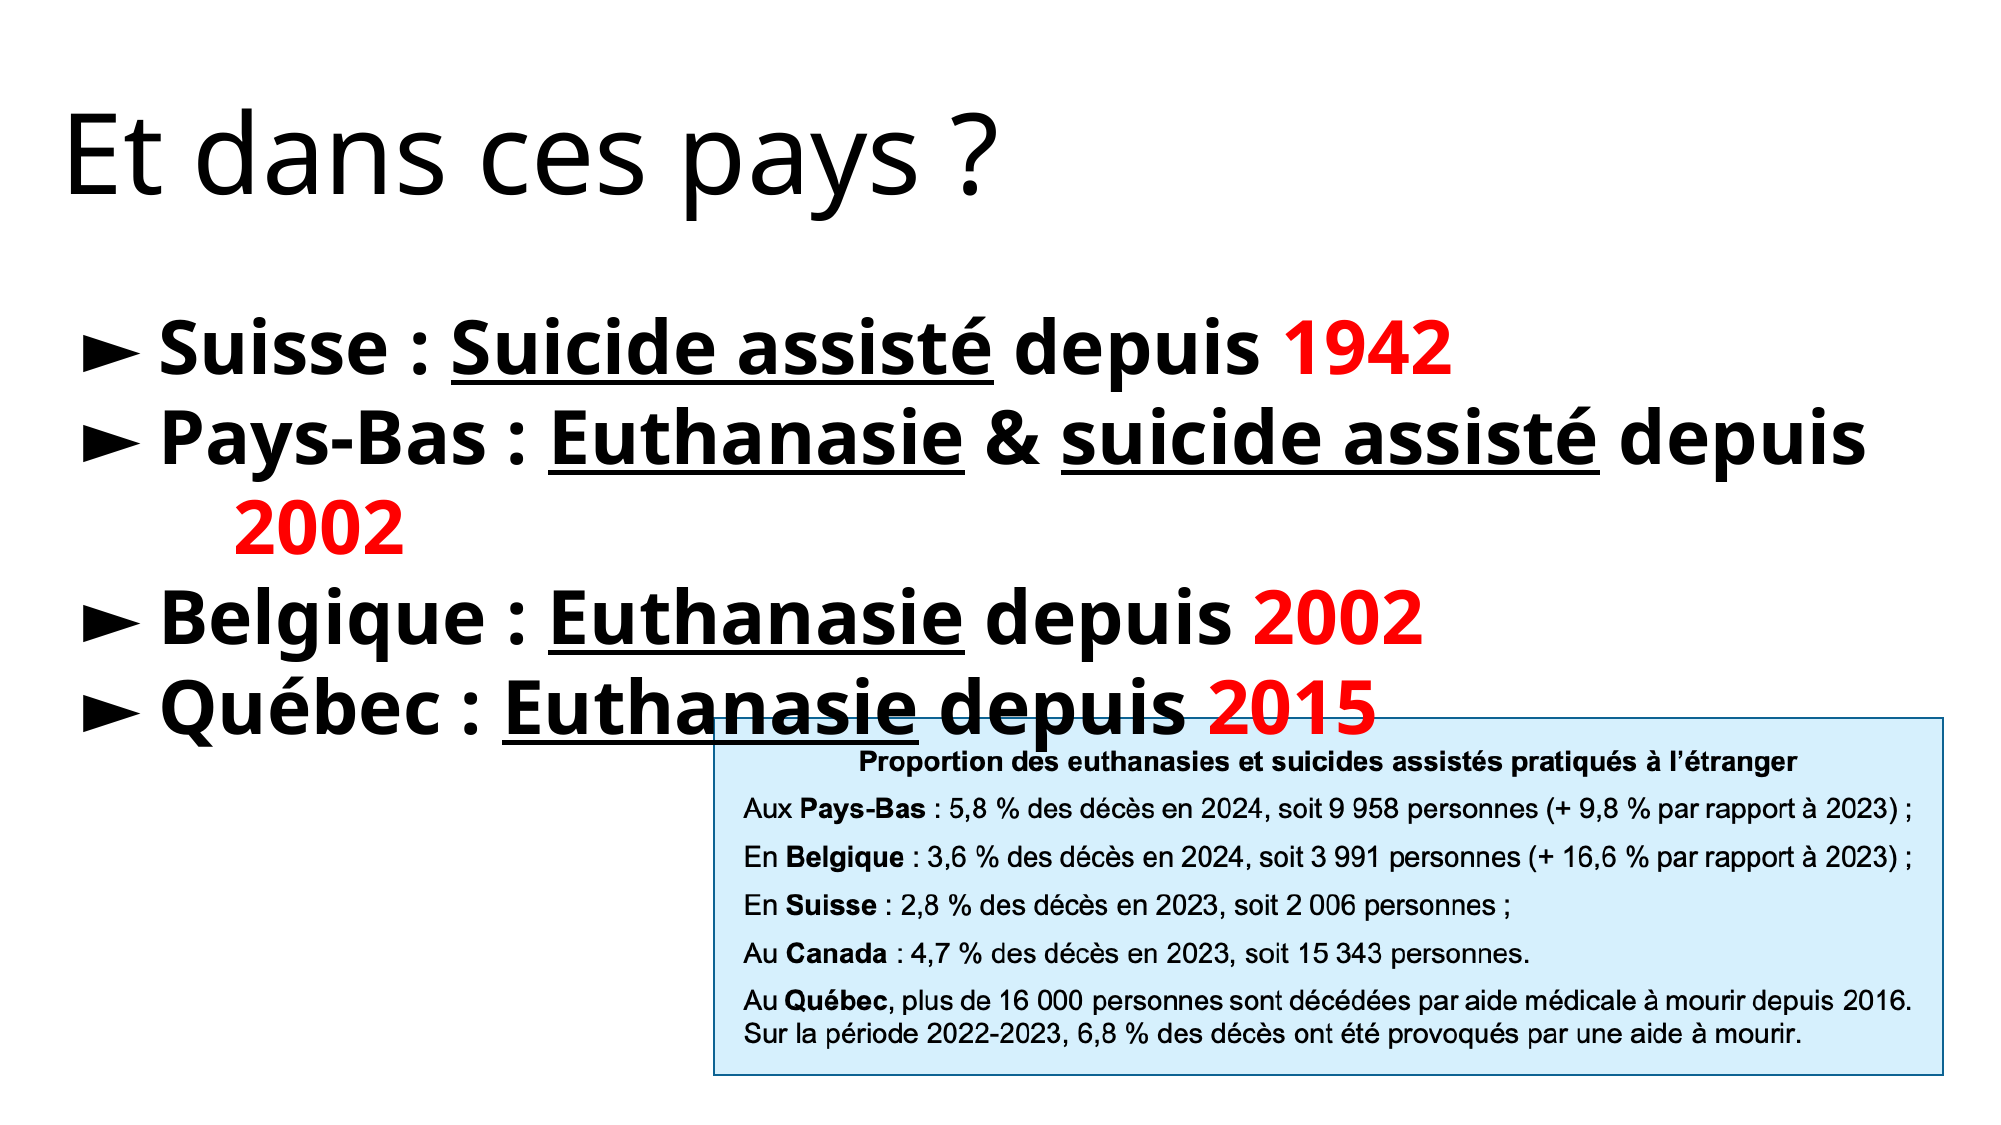

Et dans ces pays ?
Suisse : Suicide assisté depuis 1942
Pays-Bas : Euthanasie & suicide assisté depuis 2002
Belgique : Euthanasie depuis 2002
Québec : Euthanasie depuis 2015